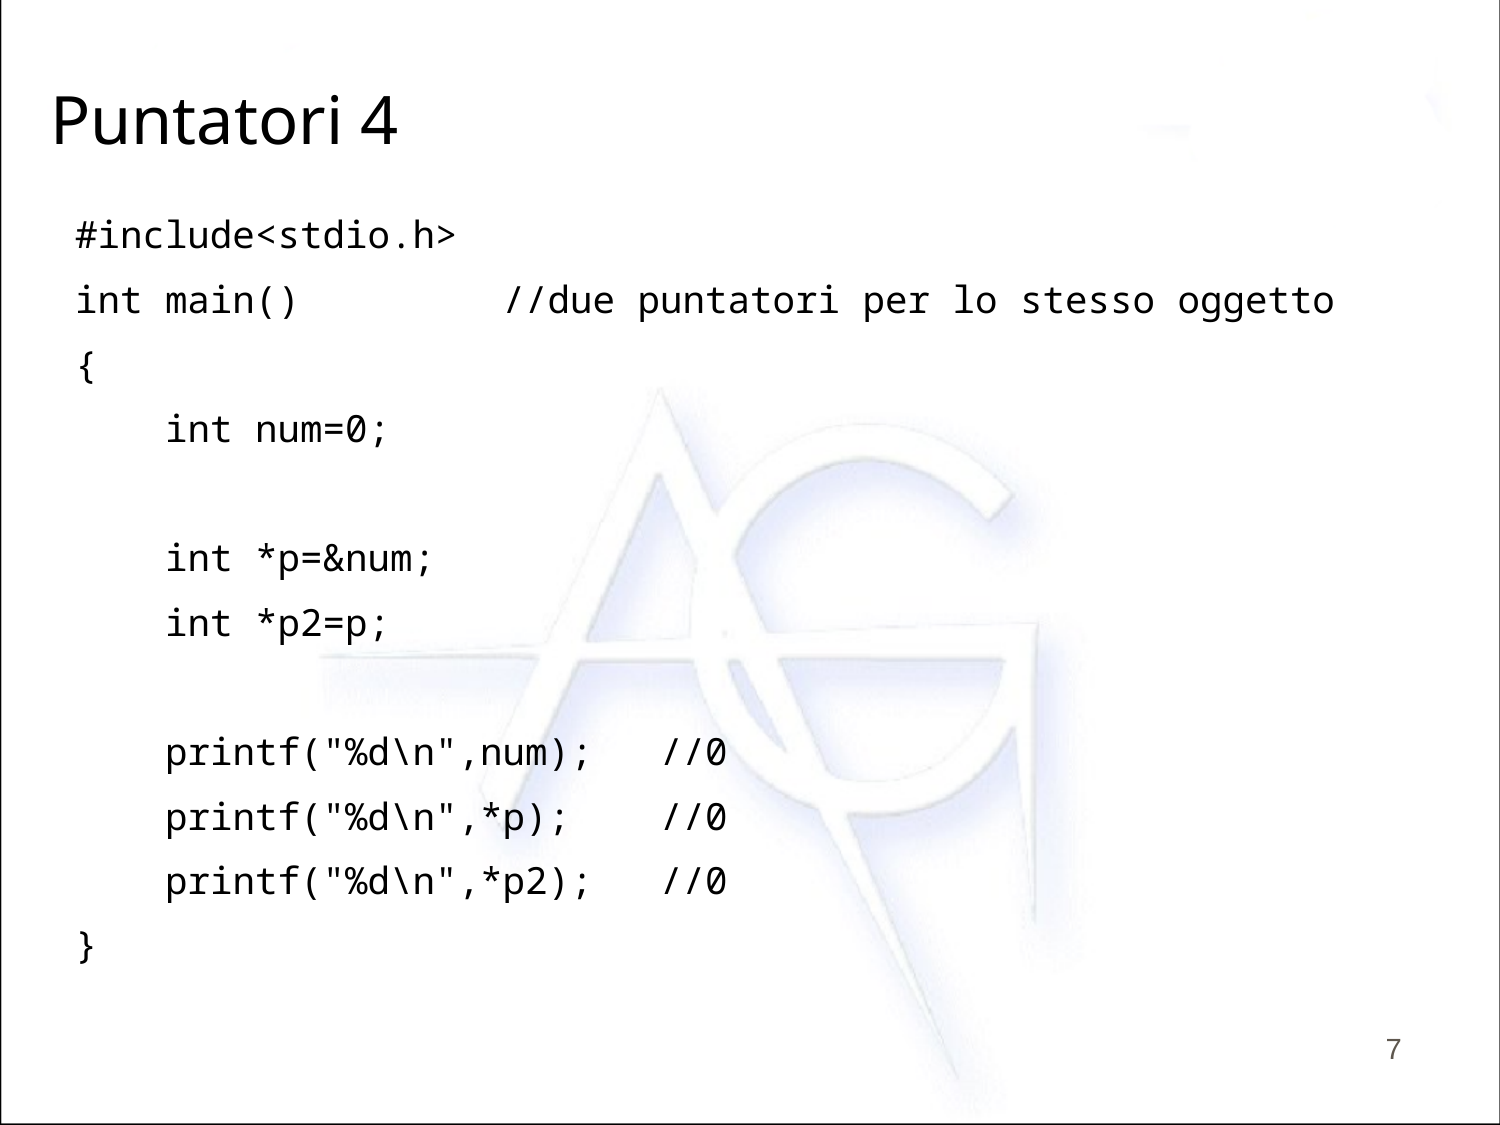

# Puntatori 4
#include<stdio.h>
int main() //due puntatori per lo stesso oggetto
{
 int num=0;
 int *p=&num;
 int *p2=p;
 printf("%d\n",num); //0
 printf("%d\n",*p); //0
 printf("%d\n",*p2); //0
}
7